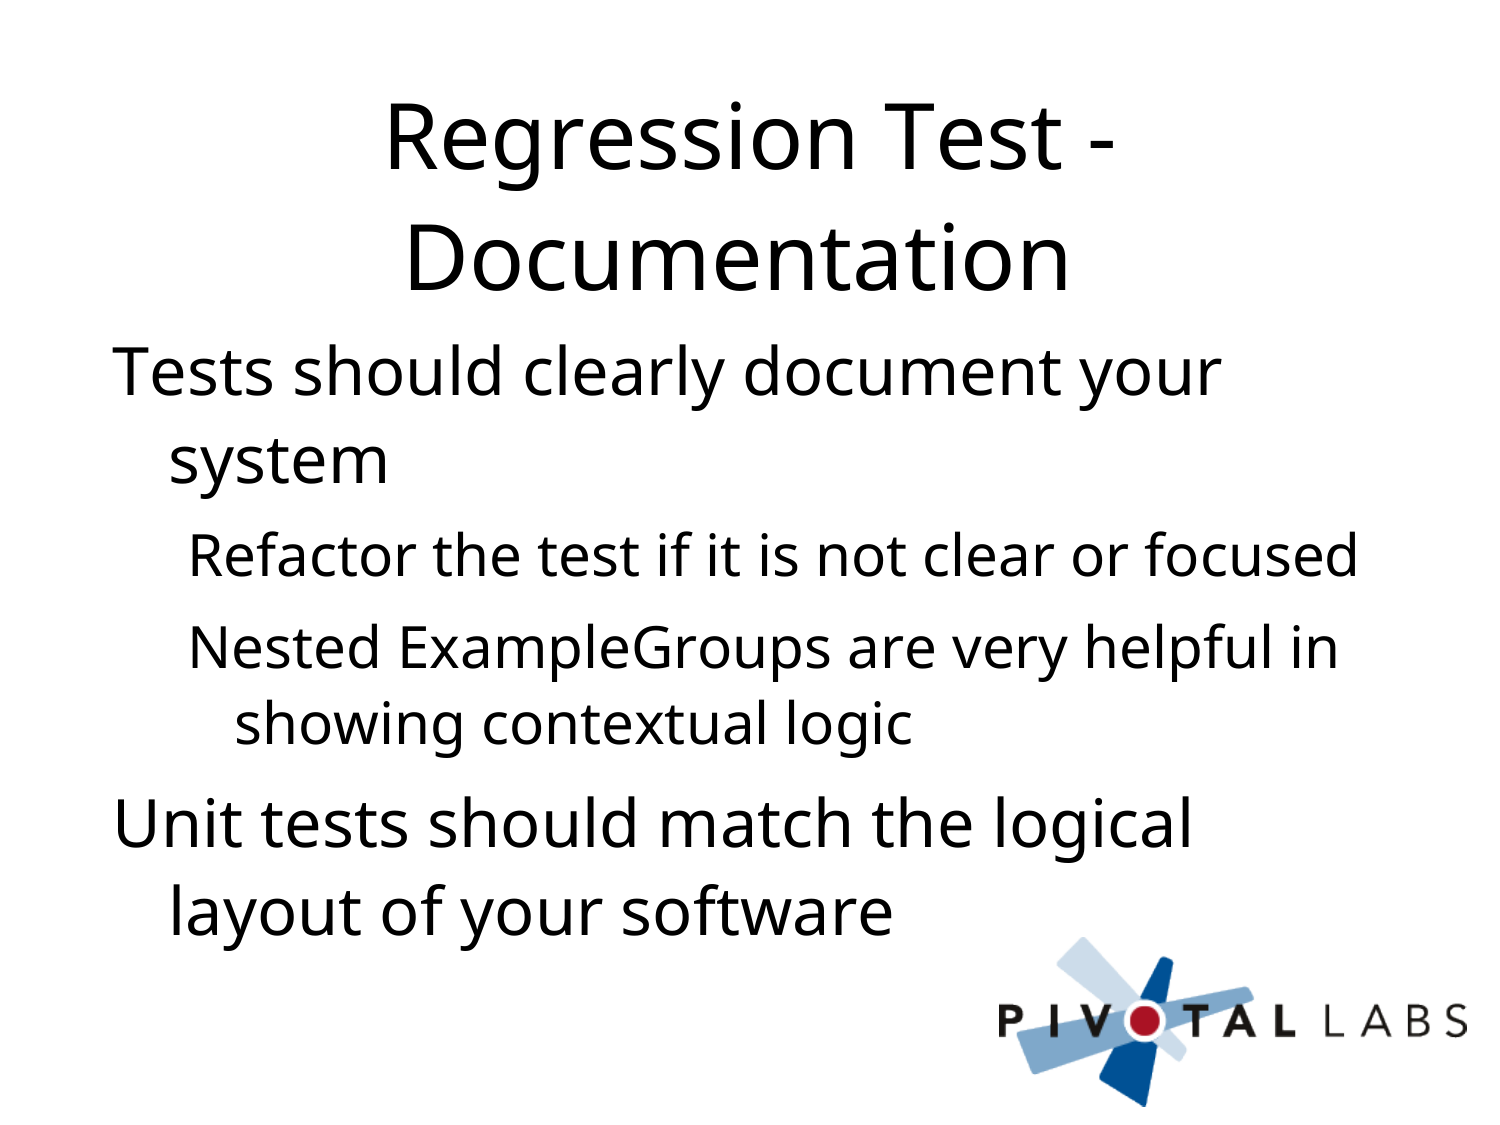

# Regression Test - Documentation
Tests should clearly document your system
Refactor the test if it is not clear or focused
Nested ExampleGroups are very helpful in showing contextual logic
Unit tests should match the logical layout of your software